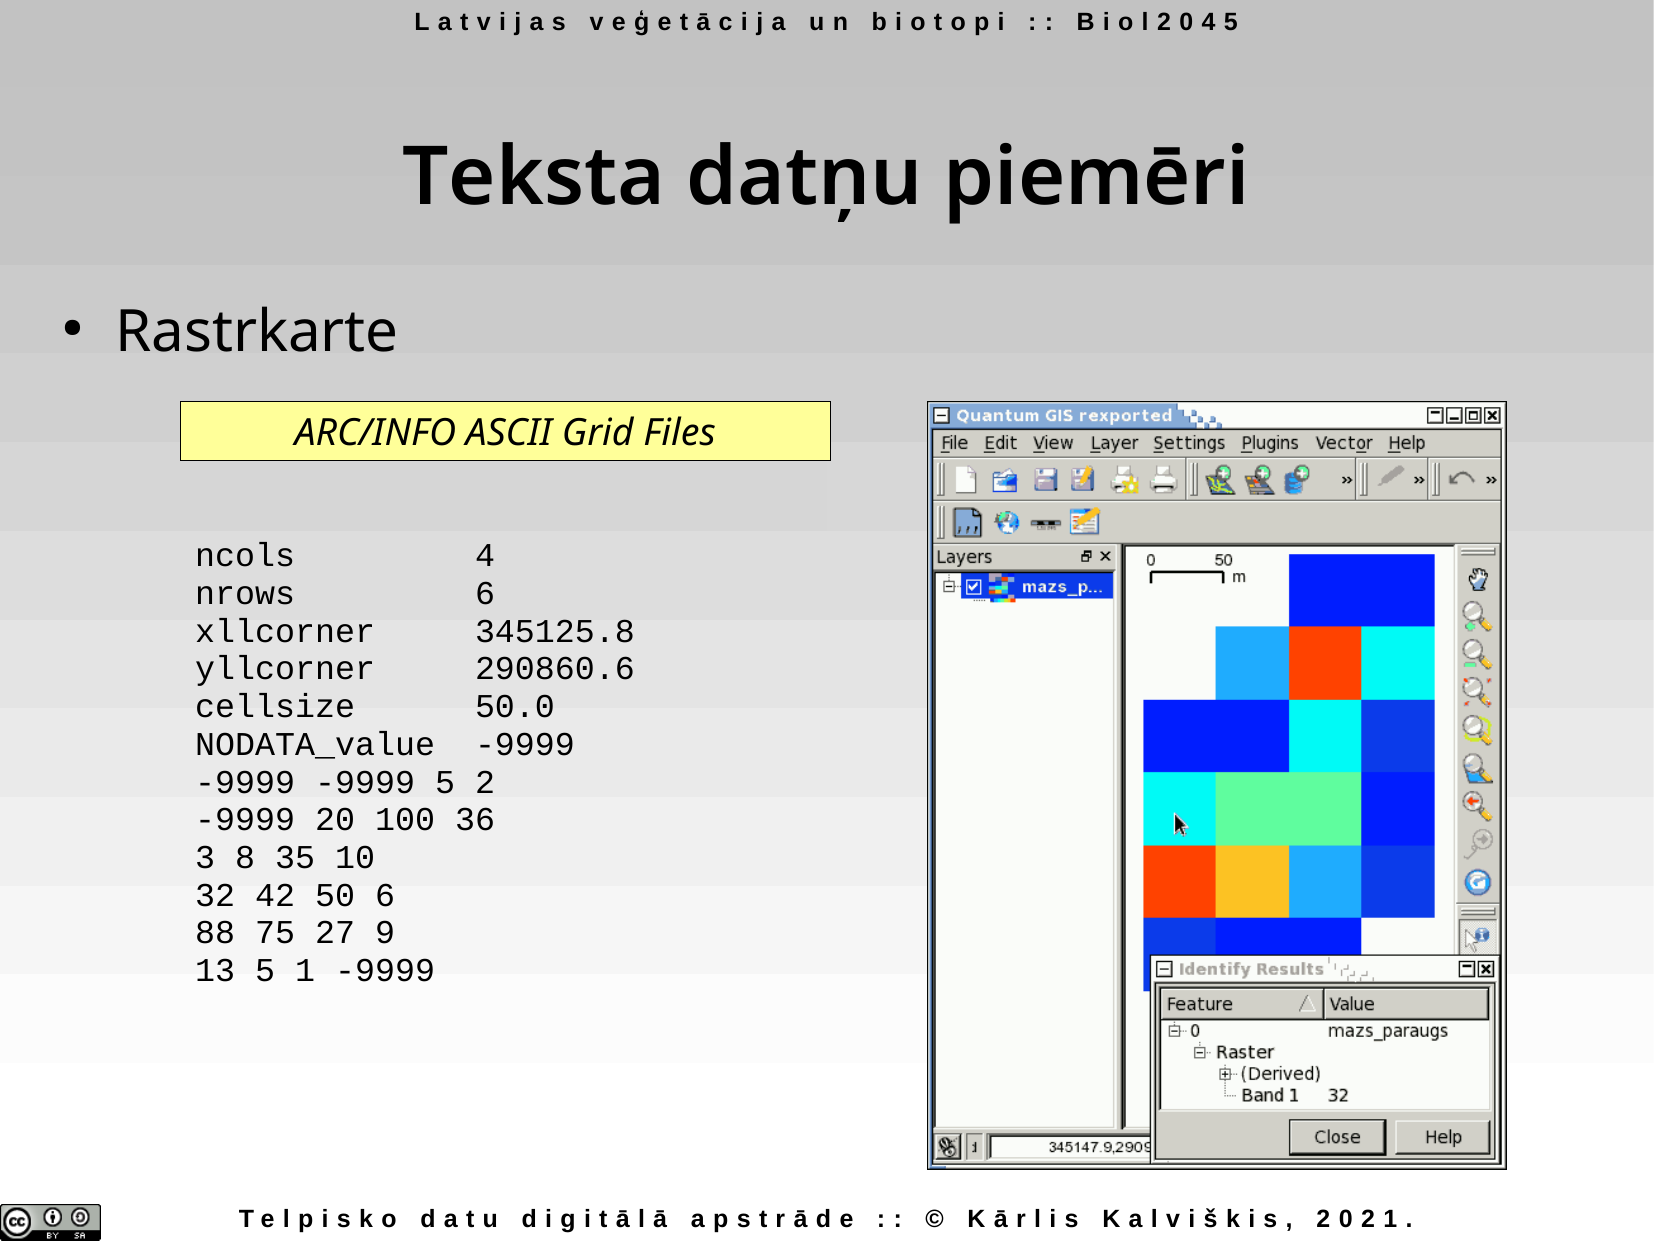

# Teksta datņu piemēri
Rastrkarte
ARC/INFO ASCII Grid Files
ncols 4
nrows 6
xllcorner 345125.8
yllcorner 290860.6
cellsize 50.0
NODATA_value -9999
-9999 -9999 5 2
-9999 20 100 36
3 8 35 10
32 42 50 6
88 75 27 9
13 5 1 -9999